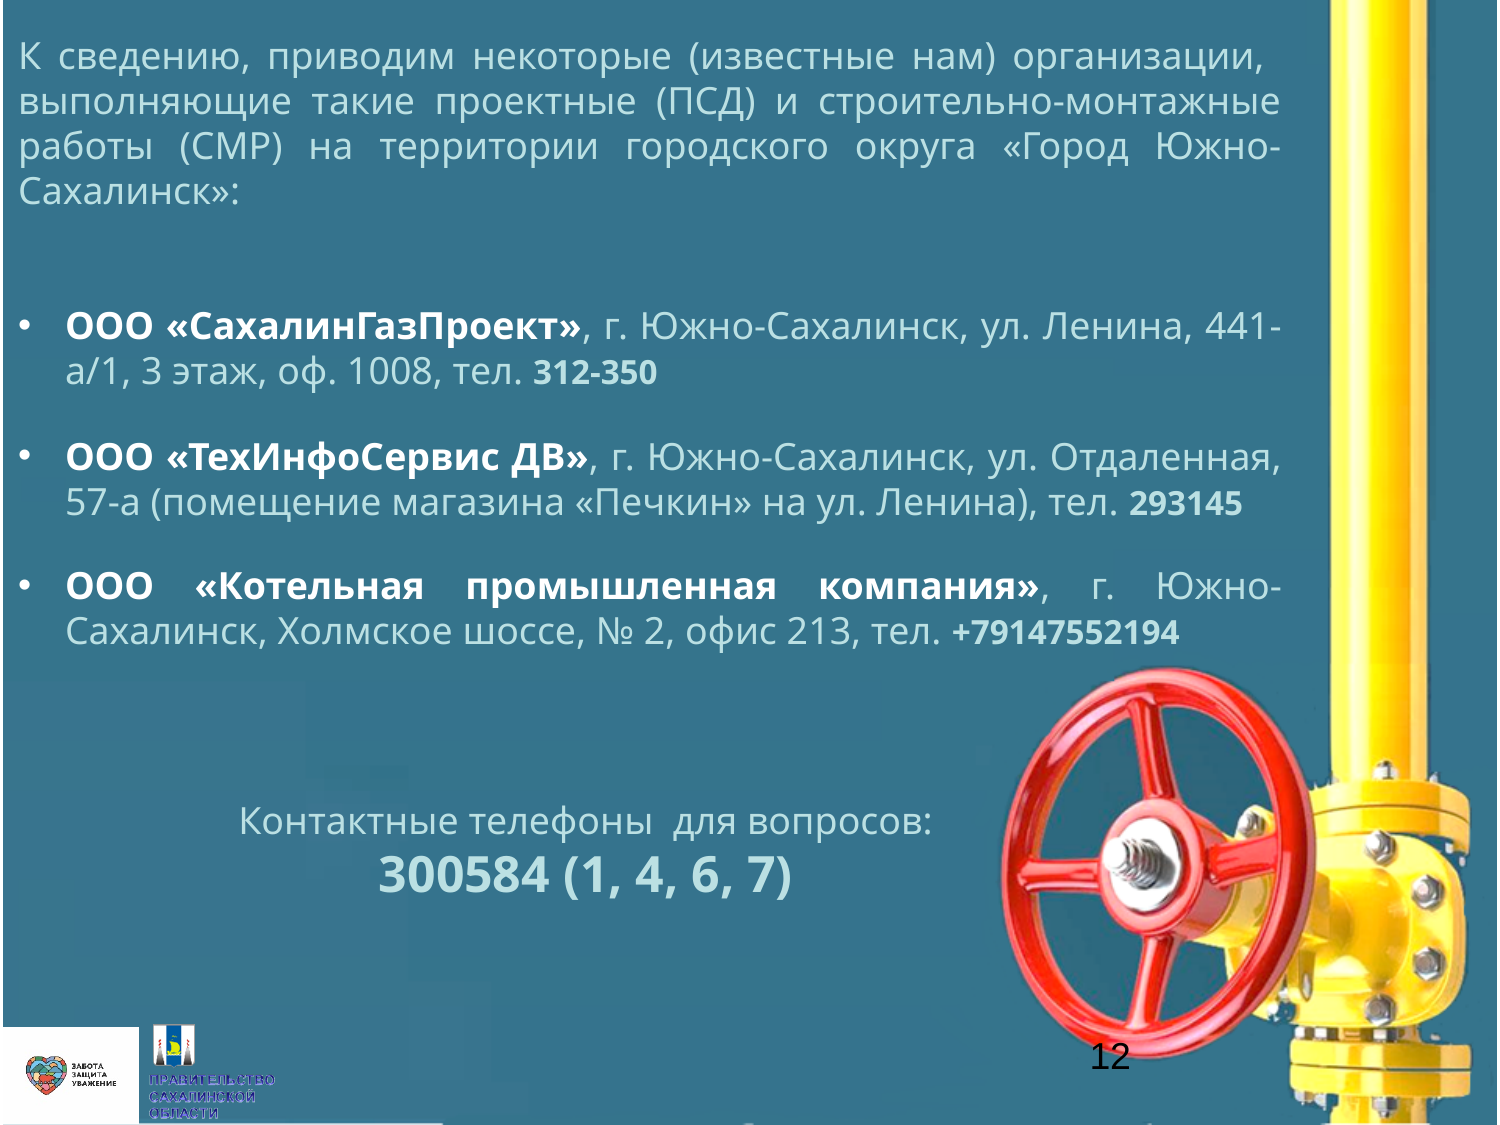

К сведению, приводим некоторые (известные нам) организации, выполняющие такие проектные (ПСД) и строительно-монтажные работы (СМР) на территории городского округа «Город Южно-Сахалинск»:
ООО «СахалинГазПроект», г. Южно-Сахалинск, ул. Ленина, 441-а/1, 3 этаж, оф. 1008, тел. 312-350
ООО «ТехИнфоСервис ДВ», г. Южно-Сахалинск, ул. Отдаленная, 57-а (помещение магазина «Печкин» на ул. Ленина), тел. 293145
ООО «Котельная промышленная компания», г. Южно-Сахалинск, Холмское шоссе, № 2, офис 213, тел. +79147552194
Контактные телефоны для вопросов:
300584 (1, 4, 6, 7)